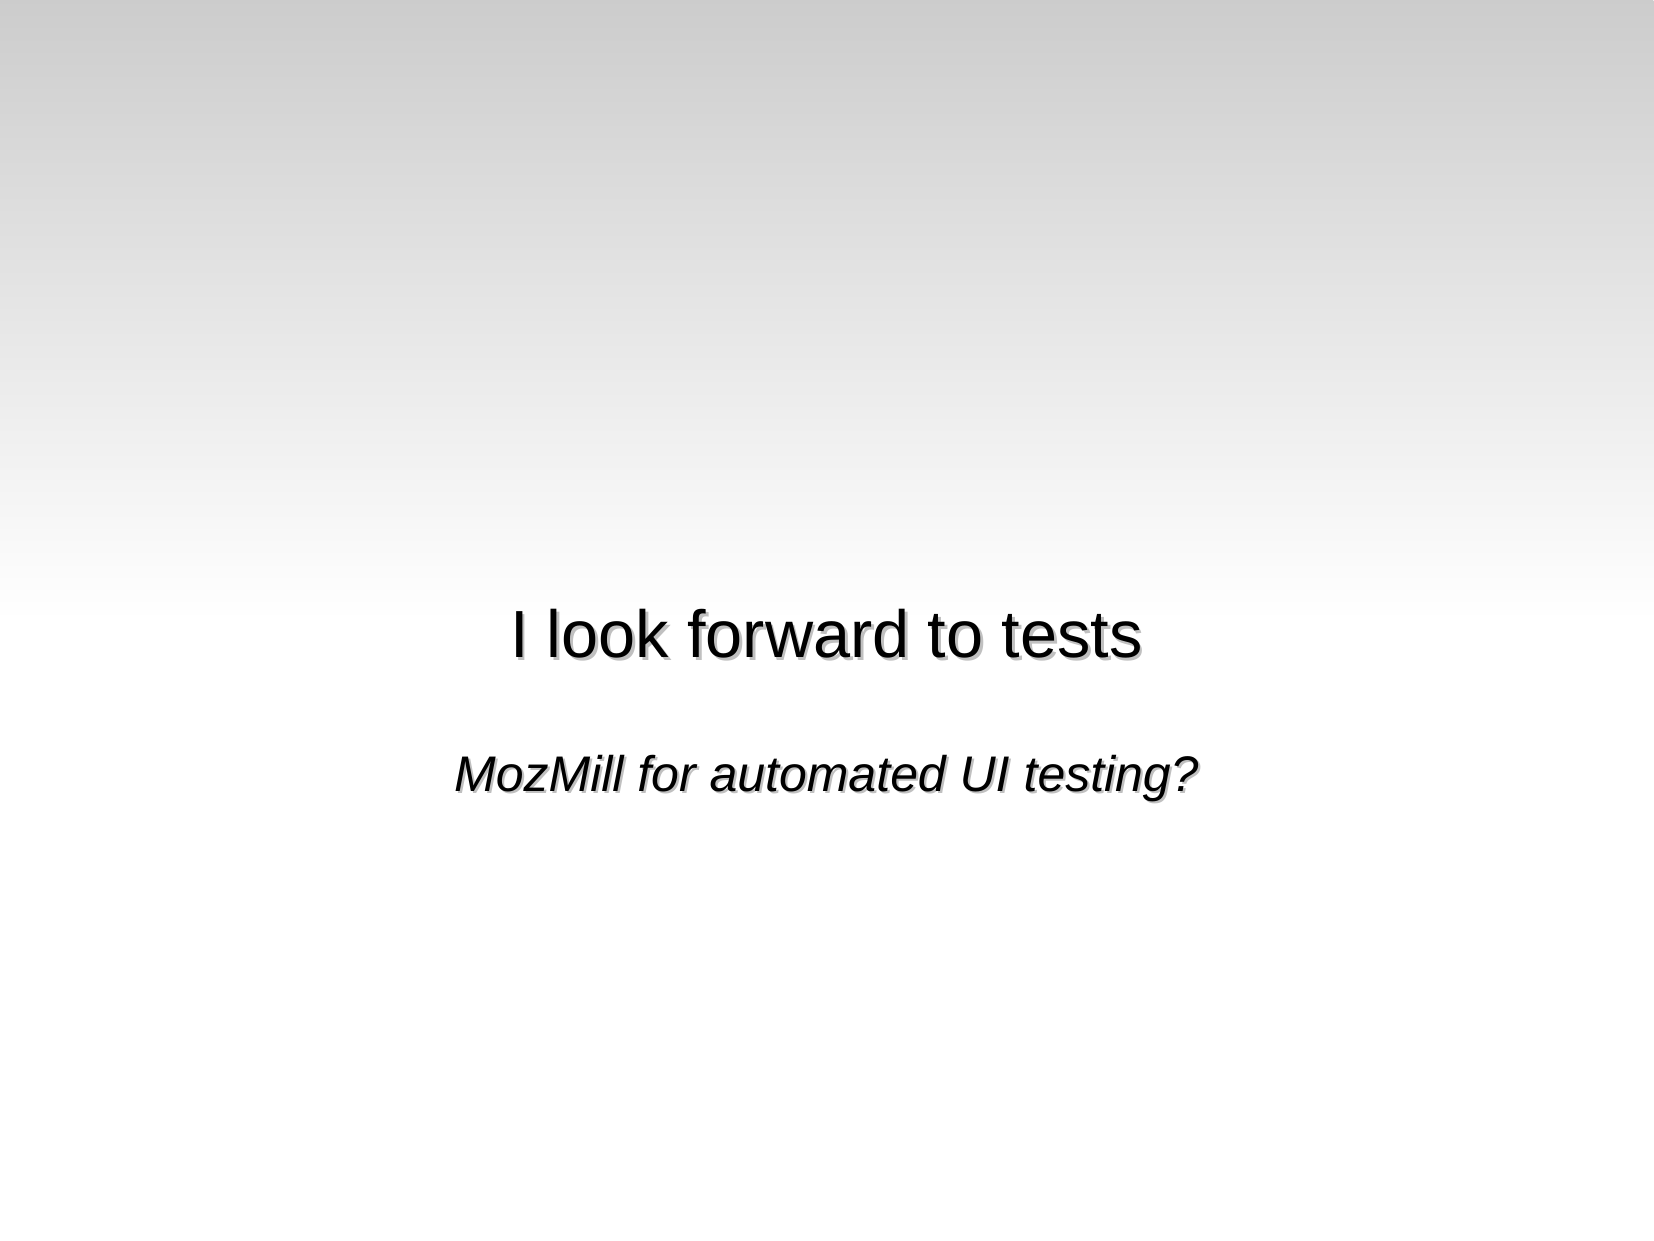

#
I look forward to tests
MozMill for automated UI testing?